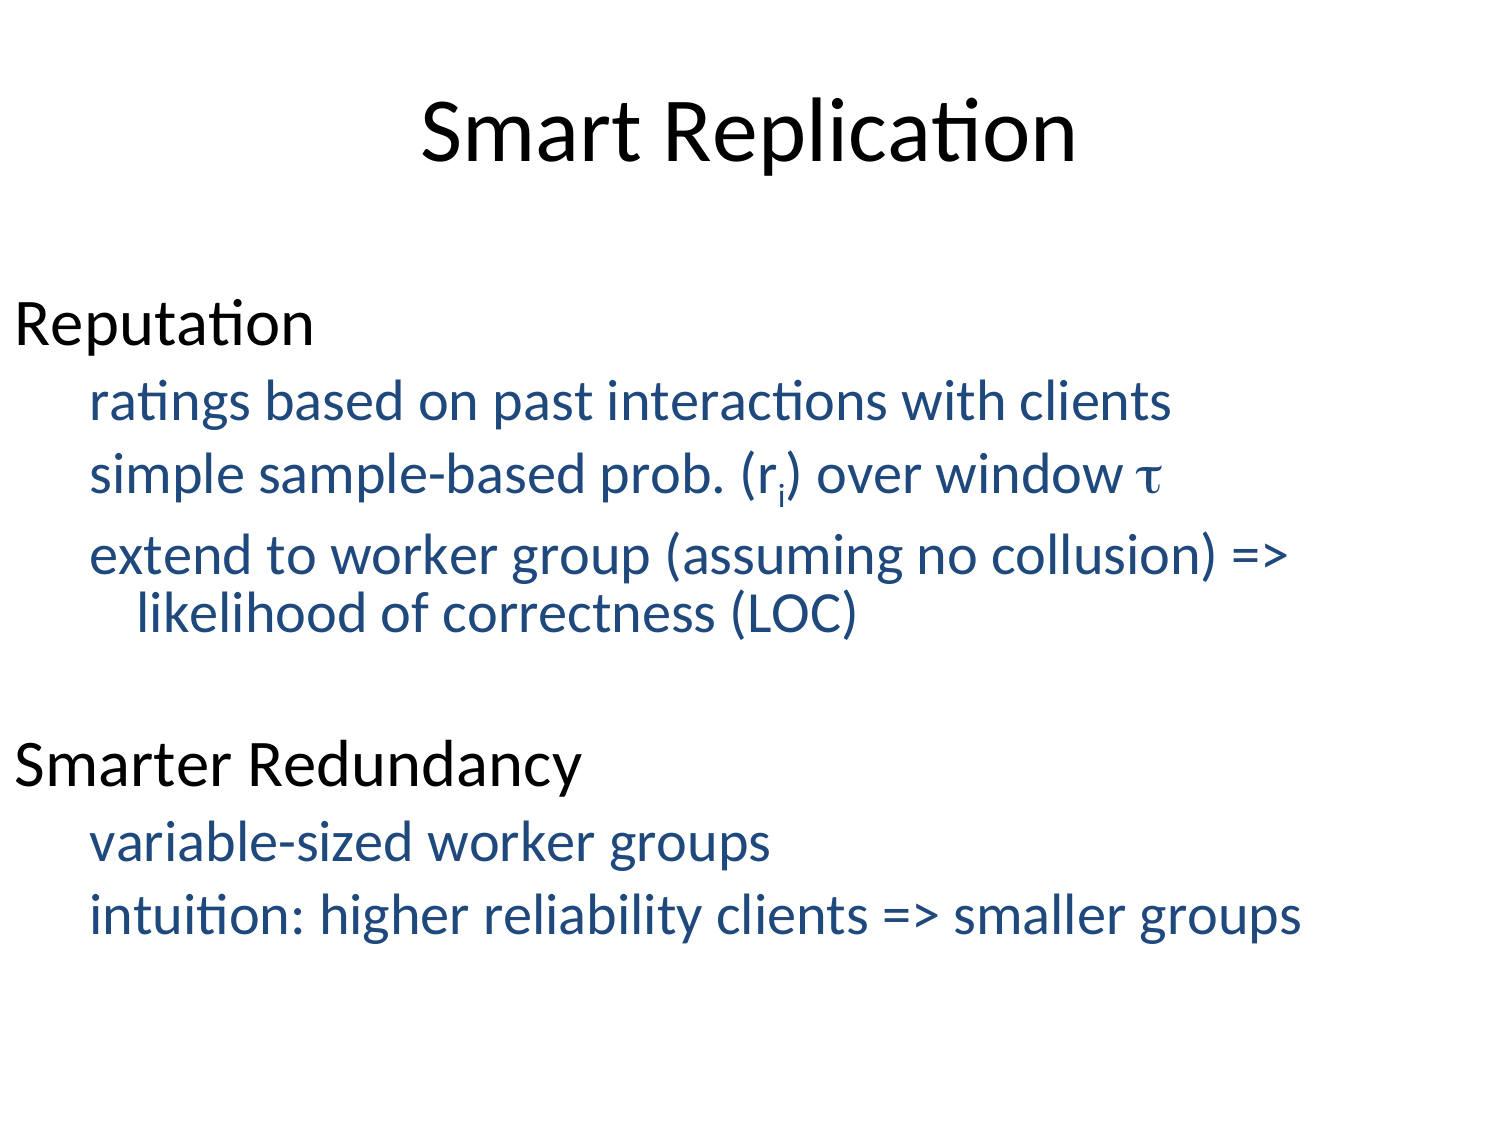

# Smart Replication
Reputation
ratings based on past interactions with clients
simple sample-based prob. (ri) over window 
extend to worker group (assuming no collusion) => likelihood of correctness (LOC)
Smarter Redundancy
variable-sized worker groups
intuition: higher reliability clients => smaller groups